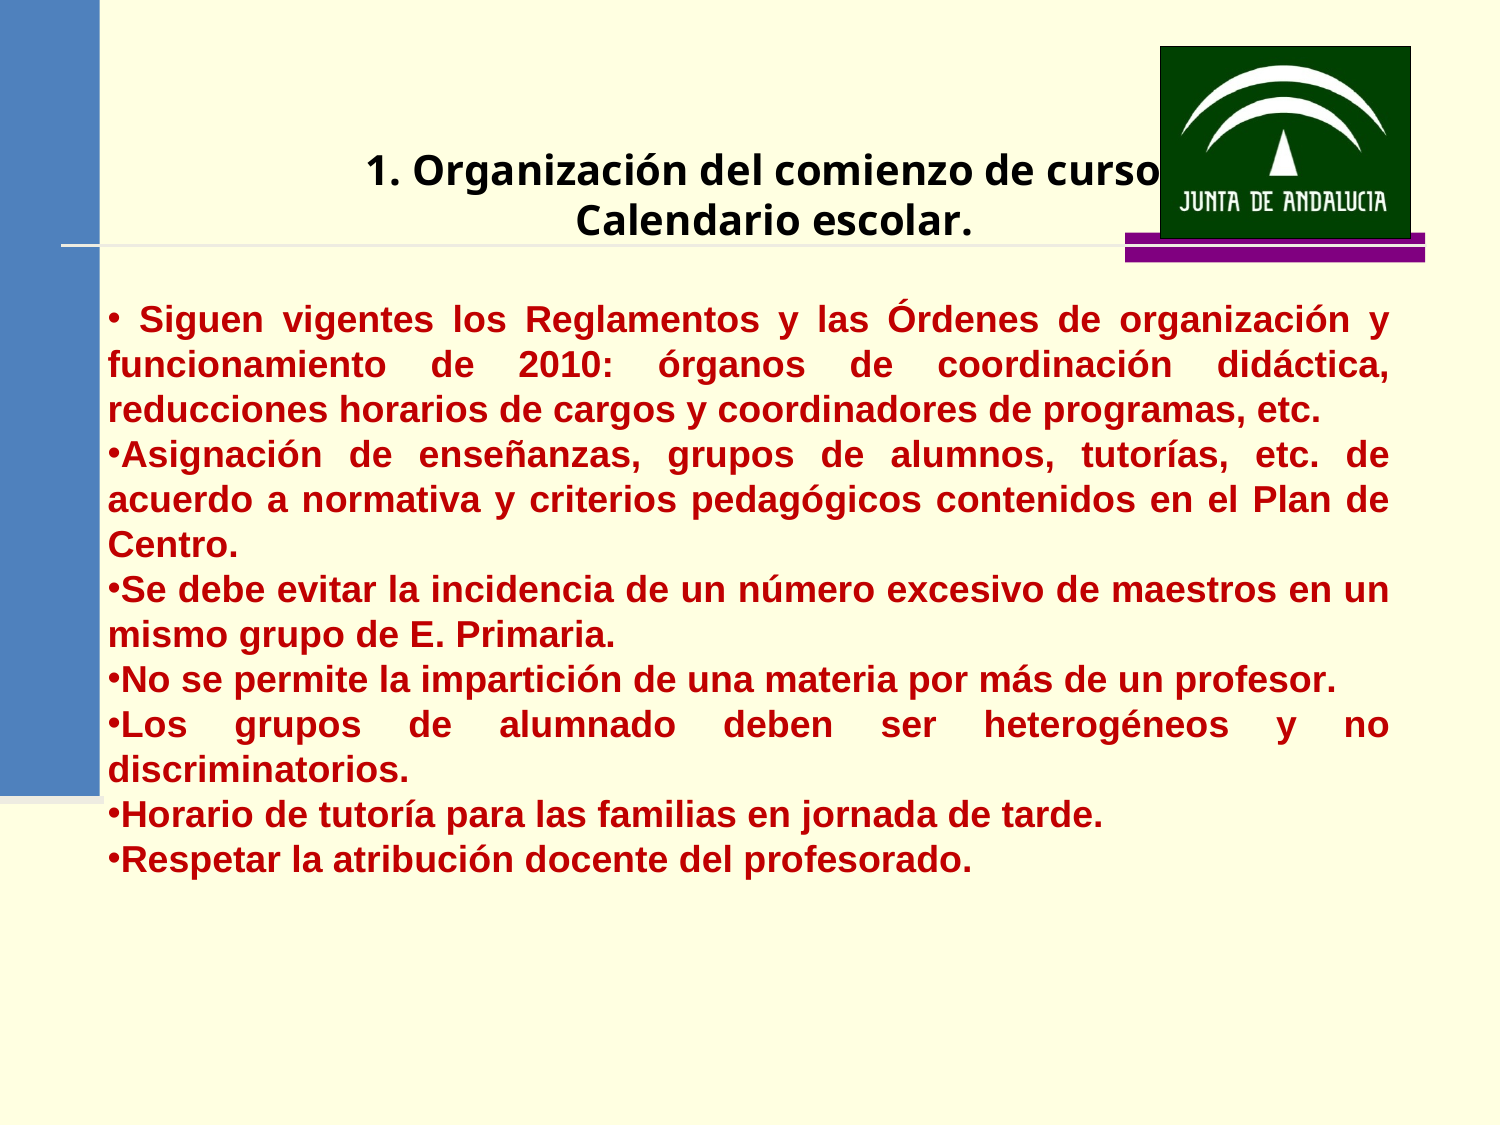

1. Organización del comienzo de curso.
Calendario escolar.
 Siguen vigentes los Reglamentos y las Órdenes de organización y funcionamiento de 2010: órganos de coordinación didáctica, reducciones horarios de cargos y coordinadores de programas, etc.
Asignación de enseñanzas, grupos de alumnos, tutorías, etc. de acuerdo a normativa y criterios pedagógicos contenidos en el Plan de Centro.
Se debe evitar la incidencia de un número excesivo de maestros en un mismo grupo de E. Primaria.
No se permite la impartición de una materia por más de un profesor.
Los grupos de alumnado deben ser heterogéneos y no discriminatorios.
Horario de tutoría para las familias en jornada de tarde.
Respetar la atribución docente del profesorado.